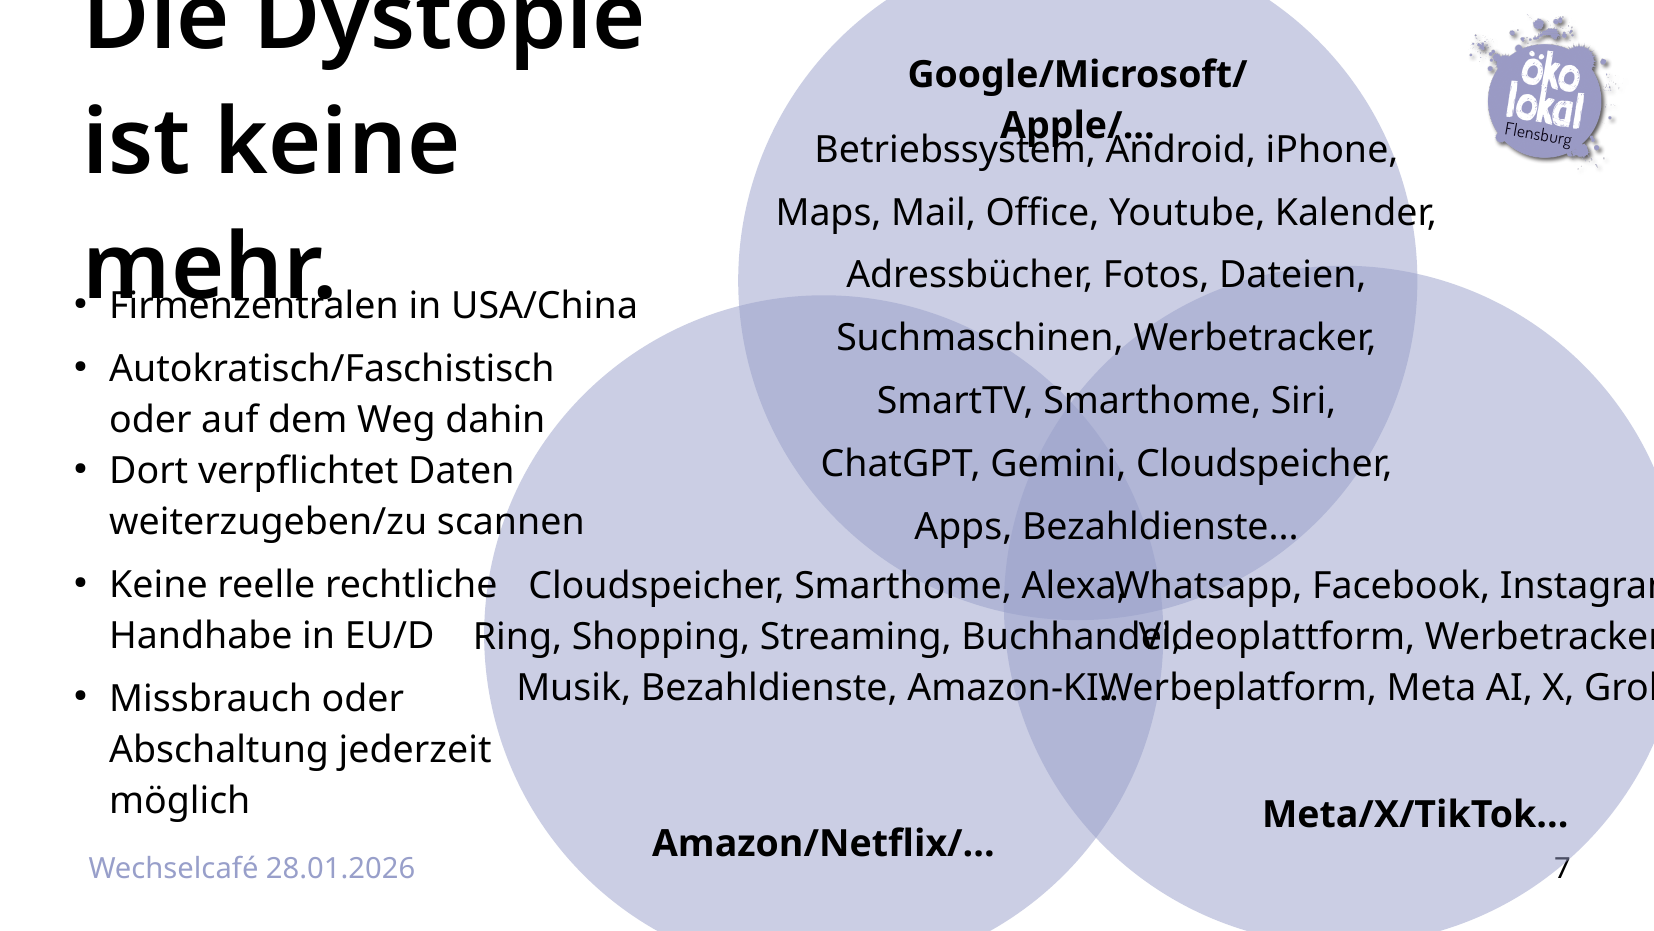

Google/Microsoft/Apple/...
# Die Dystopie ist keine mehr.
Betriebssystem, Android, iPhone,
Maps, Mail, Office, Youtube, Kalender,
Adressbücher, Fotos, Dateien,
Suchmaschinen, Werbetracker,
SmartTV, Smarthome, Siri,
ChatGPT, Gemini, Cloudspeicher,
Apps, Bezahldienste...
Meta/X/TikTok...
Firmenzentralen in USA/China
Autokratisch/Faschistisch
oder auf dem Weg dahin
Dort verpflichtet Daten
weiterzugeben/zu scannen
Keine reelle rechtliche
Handhabe in EU/D
Missbrauch oder
Abschaltung jederzeit
möglich
Amazon/Netflix/...
Cloudspeicher, Smarthome, Alexa,
Ring, Shopping, Streaming, Buchhandel,
Musik, Bezahldienste, Amazon-KI...
Whatsapp, Facebook, Instagram,
Videoplattform, Werbetracker,
Werbeplatform, Meta AI, X, Grok...